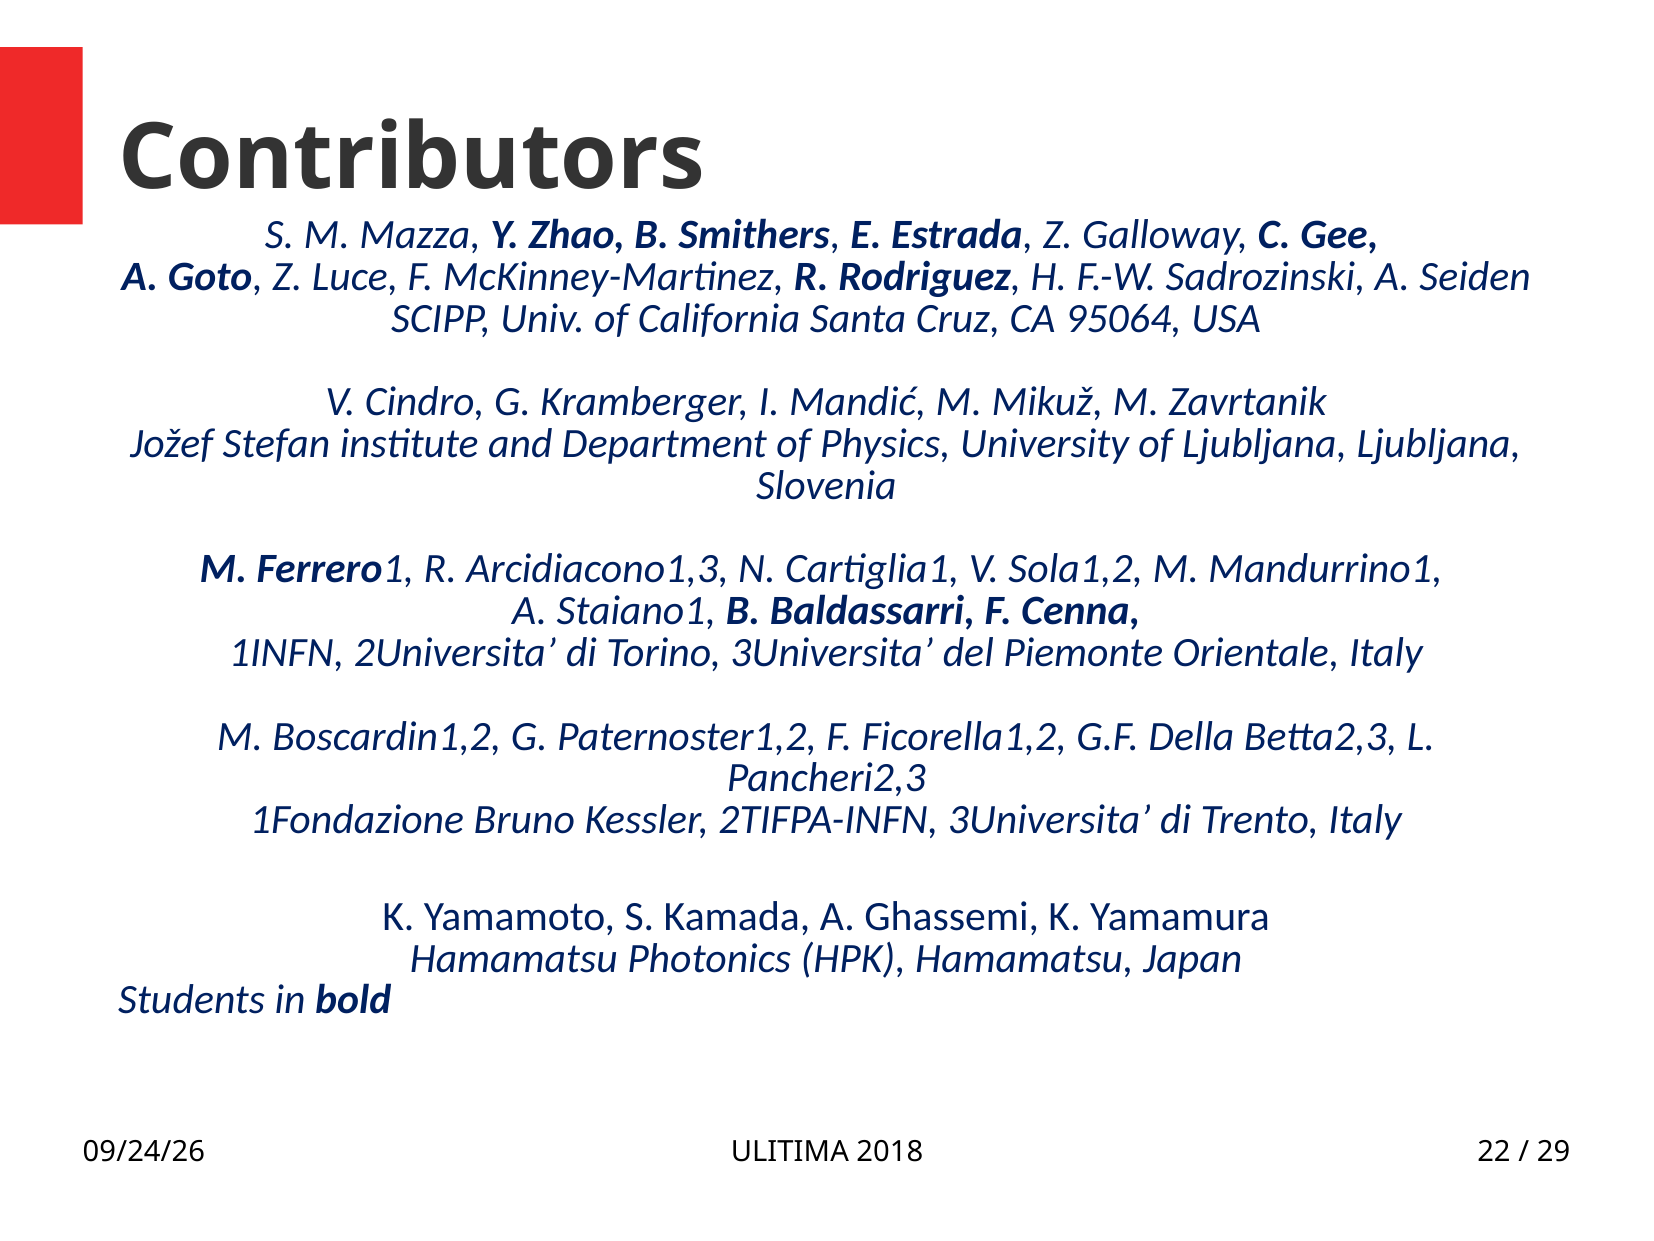

# Contributors
S. M. Mazza, Y. Zhao, B. Smithers, E. Estrada, Z. Galloway, C. Gee,
A. Goto, Z. Luce, F. McKinney-Martinez, R. Rodriguez, H. F.-W. Sadrozinski, A. Seiden
SCIPP, Univ. of California Santa Cruz, CA 95064, USA
V. Cindro, G. Kramberger, I. Mandić, M. Mikuž, M. Zavrtanik
Jožef Stefan institute and Department of Physics, University of Ljubljana, Ljubljana, Slovenia
M. Ferrero1, R. Arcidiacono1,3, N. Cartiglia1, V. Sola1,2, M. Mandurrino1,
A. Staiano1, B. Baldassarri, F. Cenna,
1INFN, 2Universita’ di Torino, 3Universita’ del Piemonte Orientale, Italy
M. Boscardin1,2, G. Paternoster1,2, F. Ficorella1,2, G.F. Della Betta2,3, L. Pancheri2,3
1Fondazione Bruno Kessler, 2TIFPA-INFN, 3Universita’ di Trento, Italy
K. Yamamoto, S. Kamada, A. Ghassemi, K. Yamamura
Hamamatsu Photonics (HPK), Hamamatsu, Japan
Students in bold
ULITIMA 2018
22